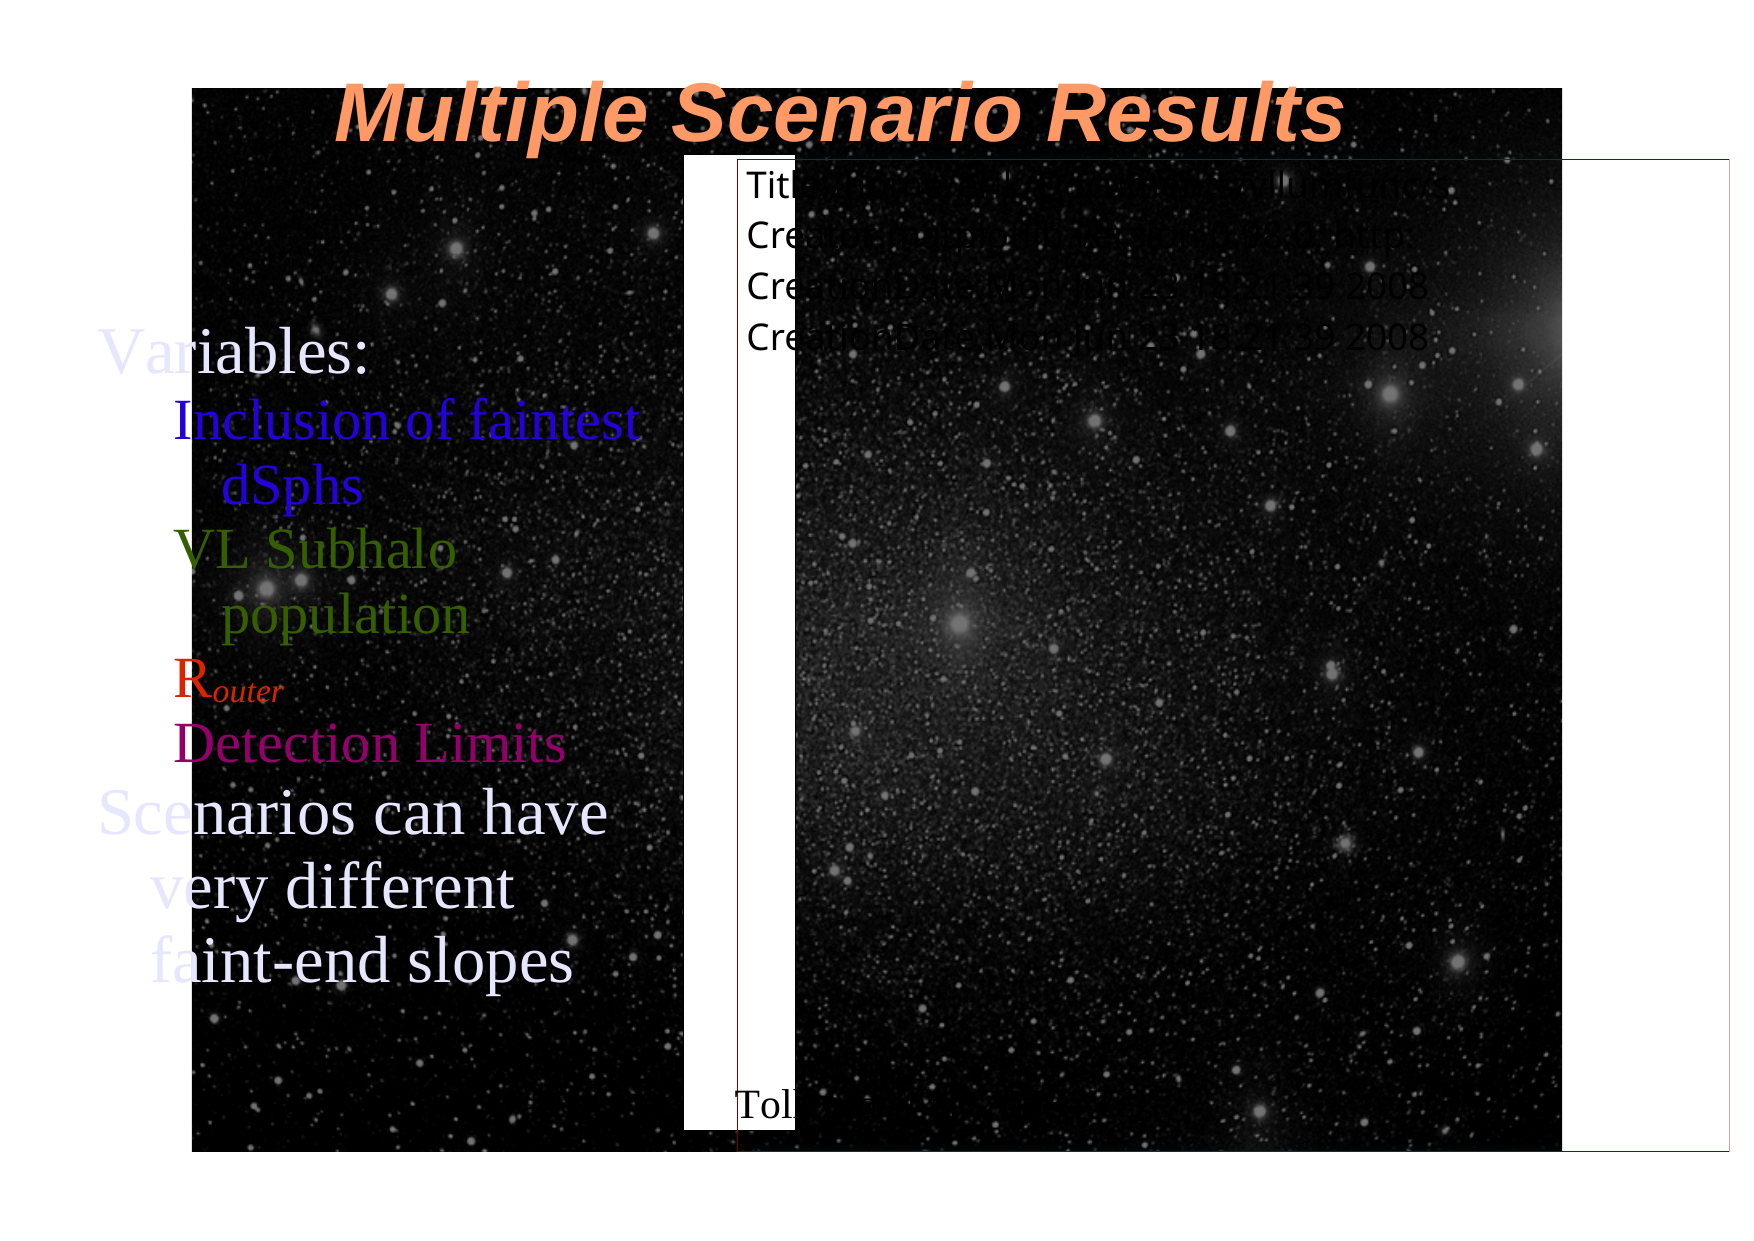

Multiple Scenario Results
# Variables:
Inclusion of faintest dSphs
VL Subhalo population
Router
Detection Limits
Scenarios can have very different faint-end slopes
Tollerud et al. 2008